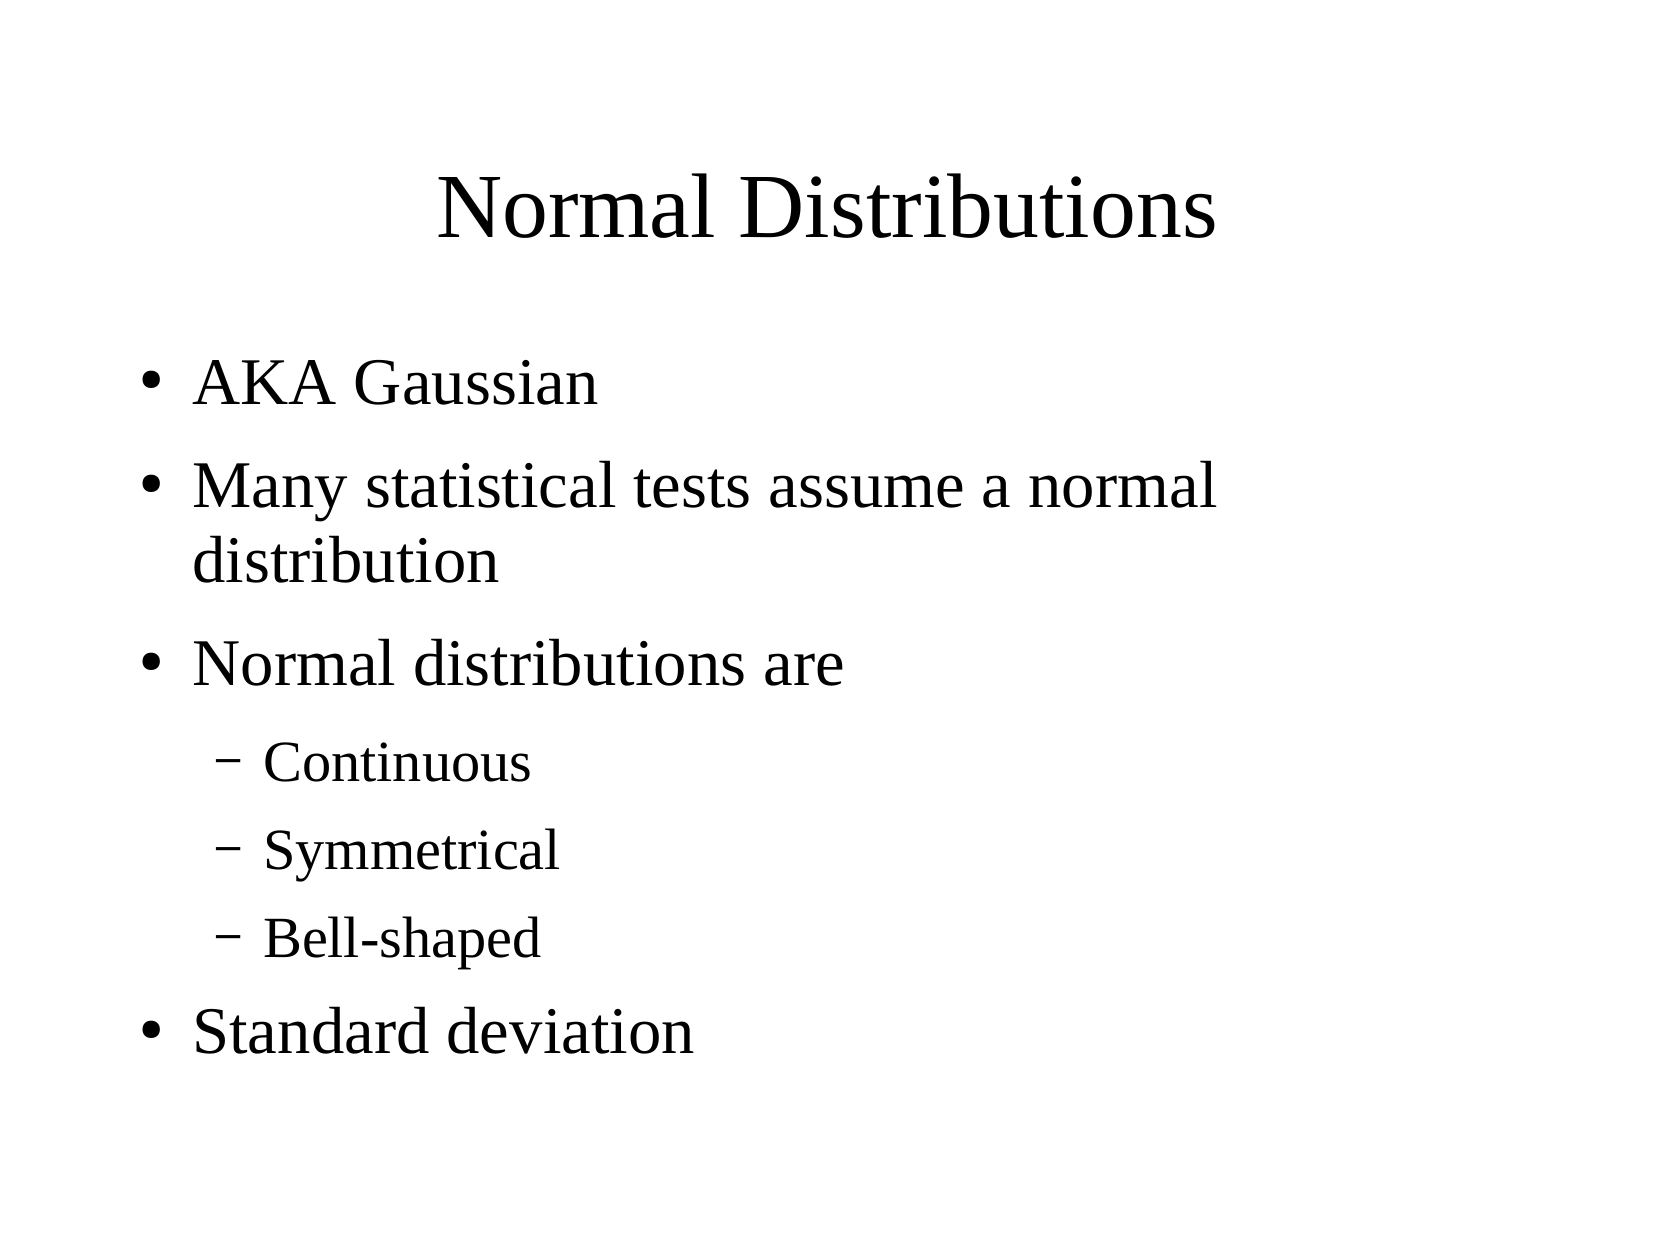

# Normal Distributions
AKA Gaussian
Many statistical tests assume a normal distribution
Normal distributions are
Continuous
Symmetrical
Bell-shaped
Standard deviation